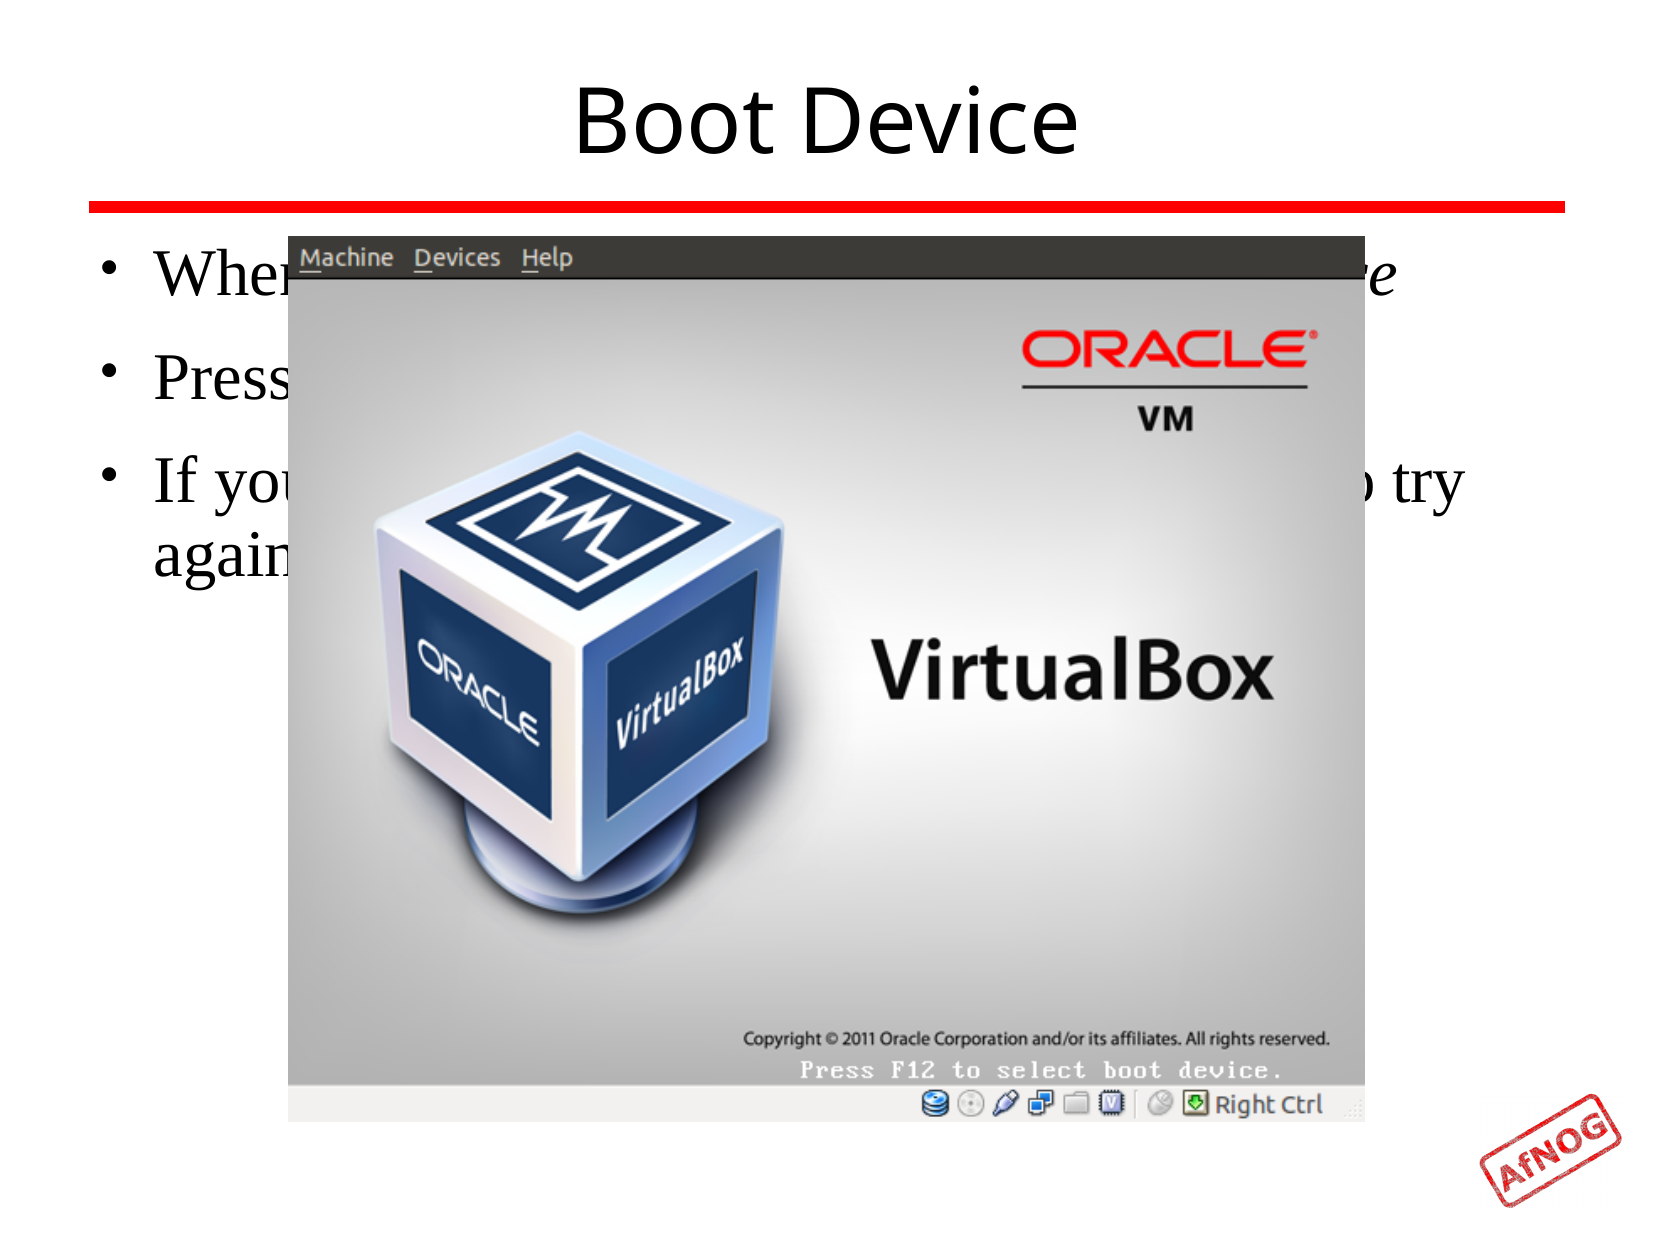

# Boot Device
When you see: Press F12 to select boot device
Press F12
If you miss it, choose Machine/Reset menu to try again